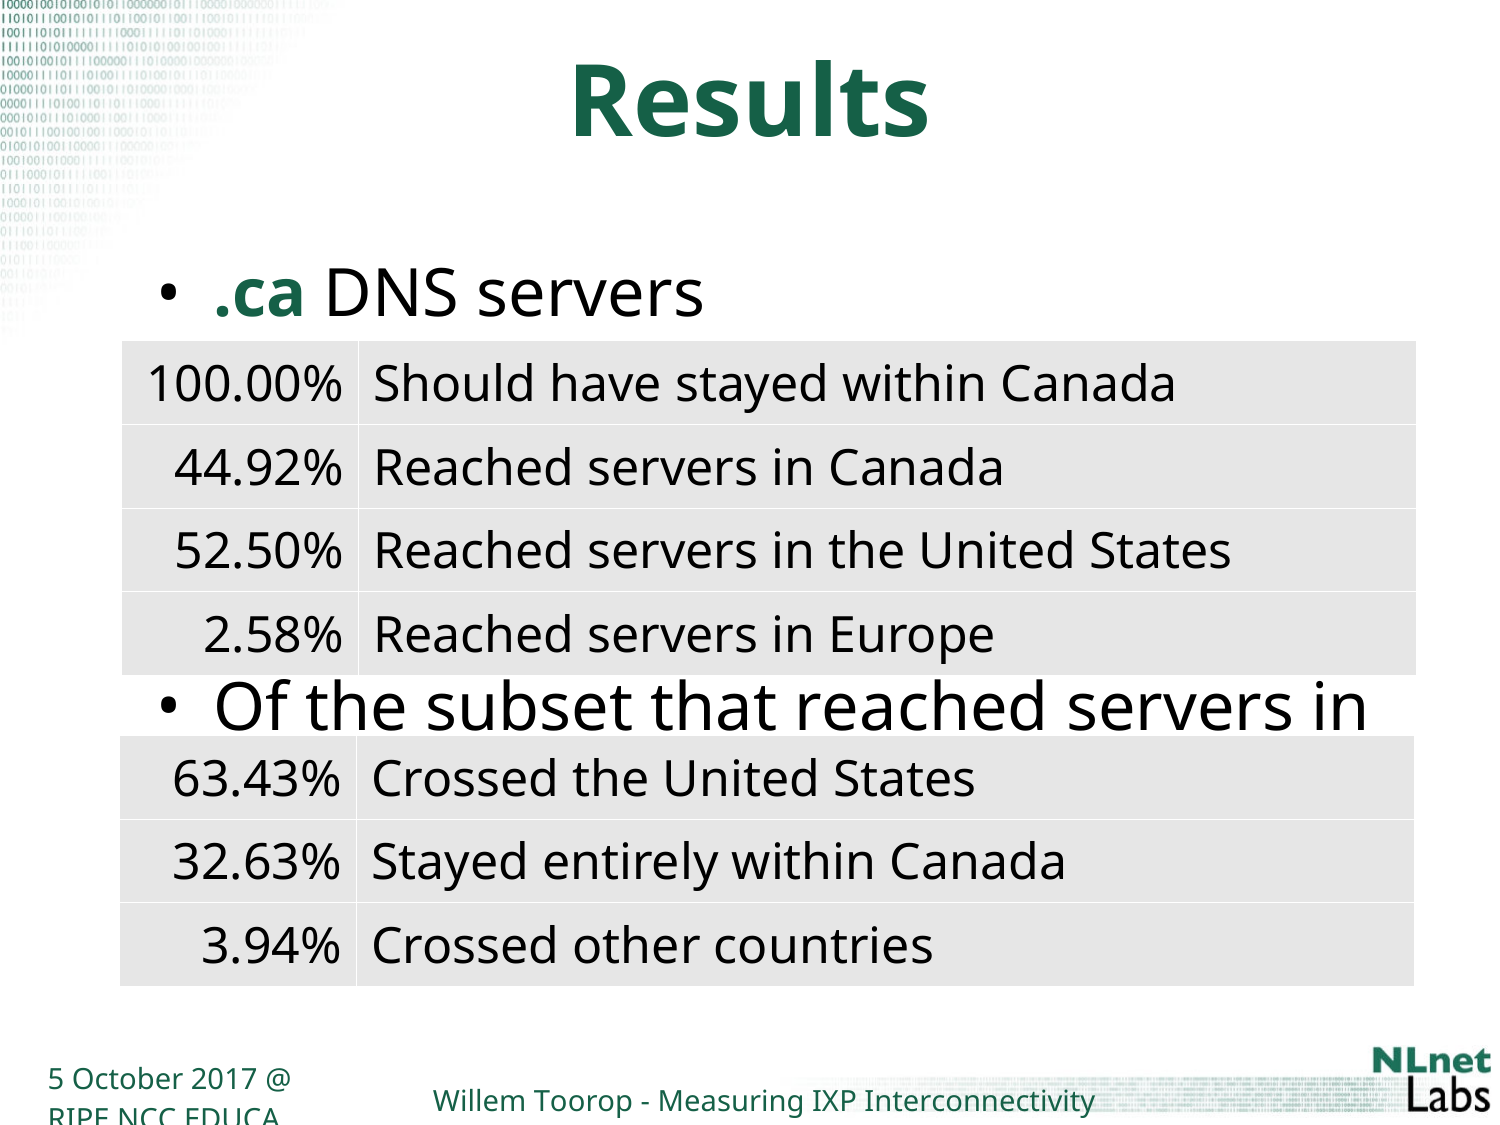

# Results
.ca DNS servers
| 100.00% | Should have stayed within Canada |
| --- | --- |
| 44.92% | Reached servers in Canada |
| 52.50% | Reached servers in the United States |
| 2.58% | Reached servers in Europe |
Of the subset that reached servers in Canada
| 63.43% | Crossed the United States |
| --- | --- |
| 32.63% | Stayed entirely within Canada |
| 3.94% | Crossed other countries |